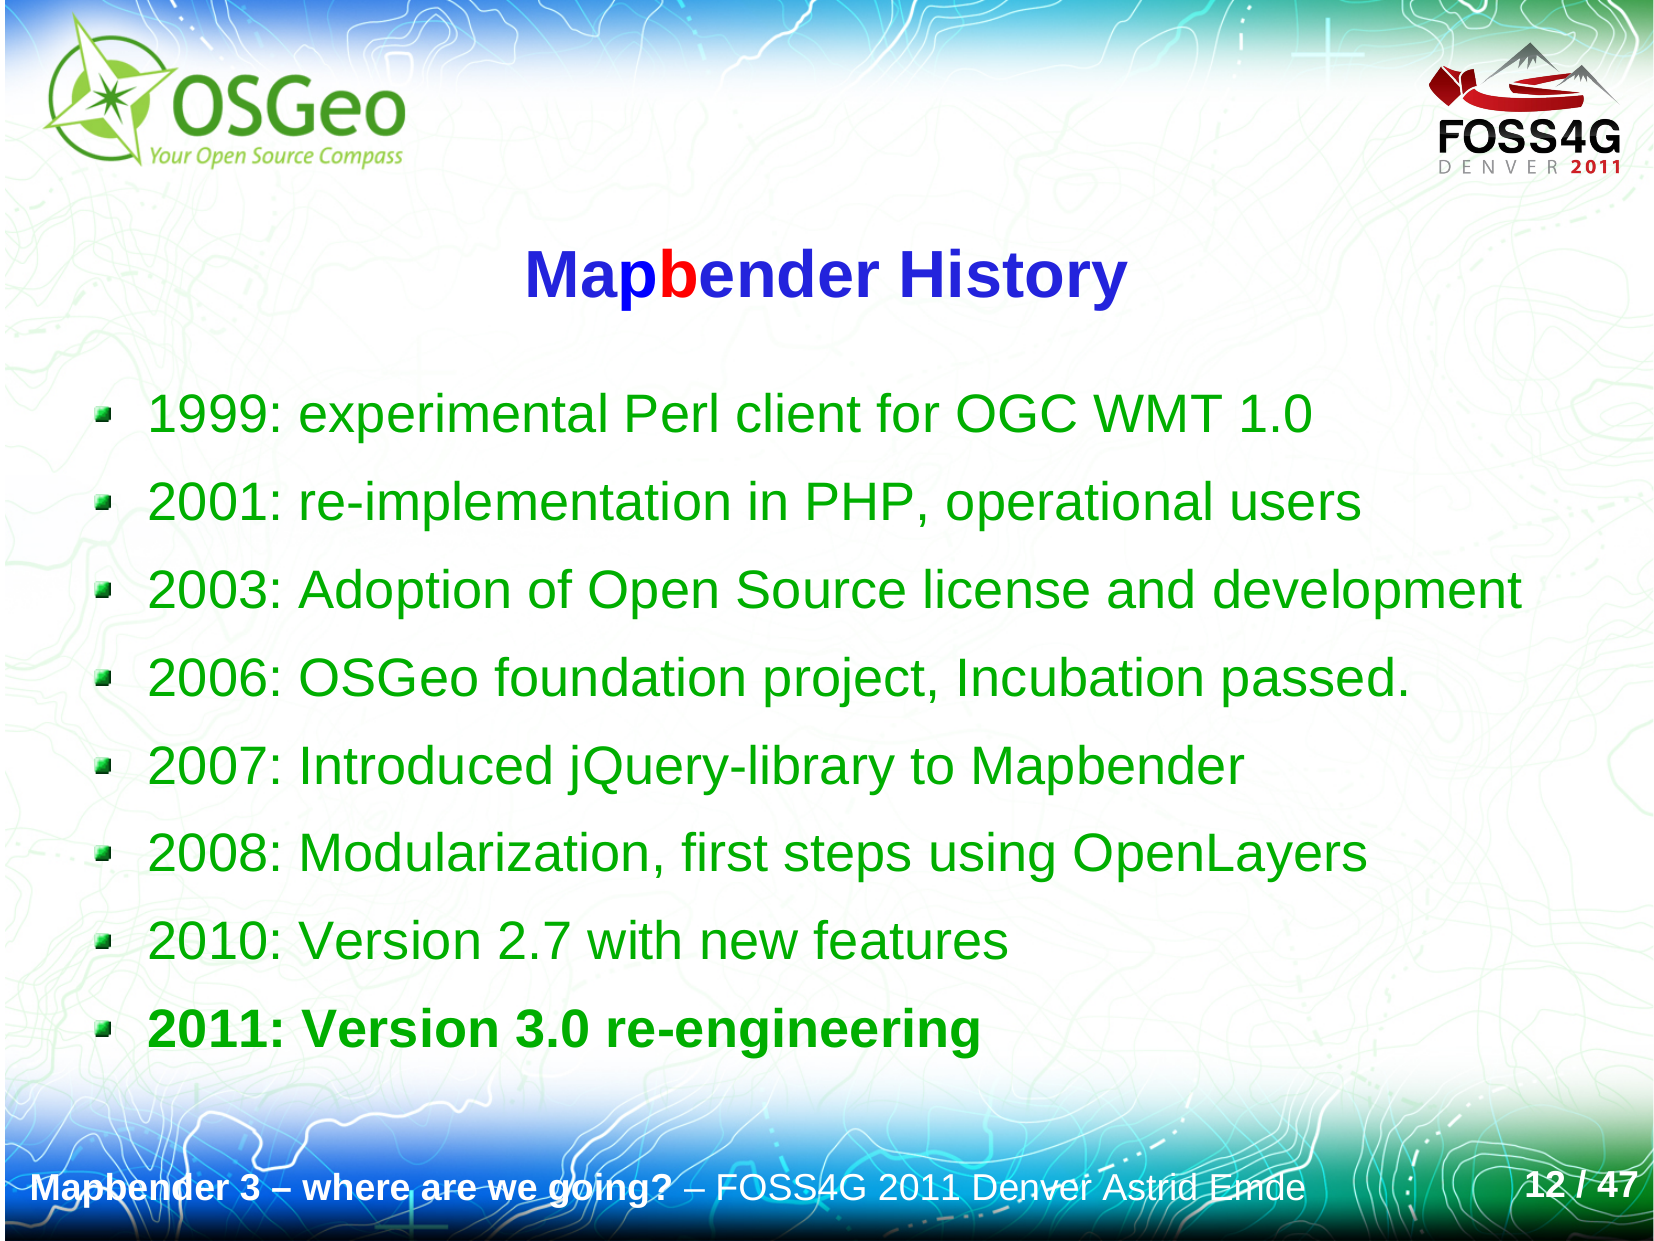

# Mapbender History
1999: experimental Perl client for OGC WMT 1.0
2001: re-implementation in PHP, operational users
2003: Adoption of Open Source license and development
2006: OSGeo foundation project, Incubation passed.
2007: Introduced jQuery-library to Mapbender
2008: Modularization, first steps using OpenLayers
2010: Version 2.7 with new features
2011: Version 3.0 re-engineering